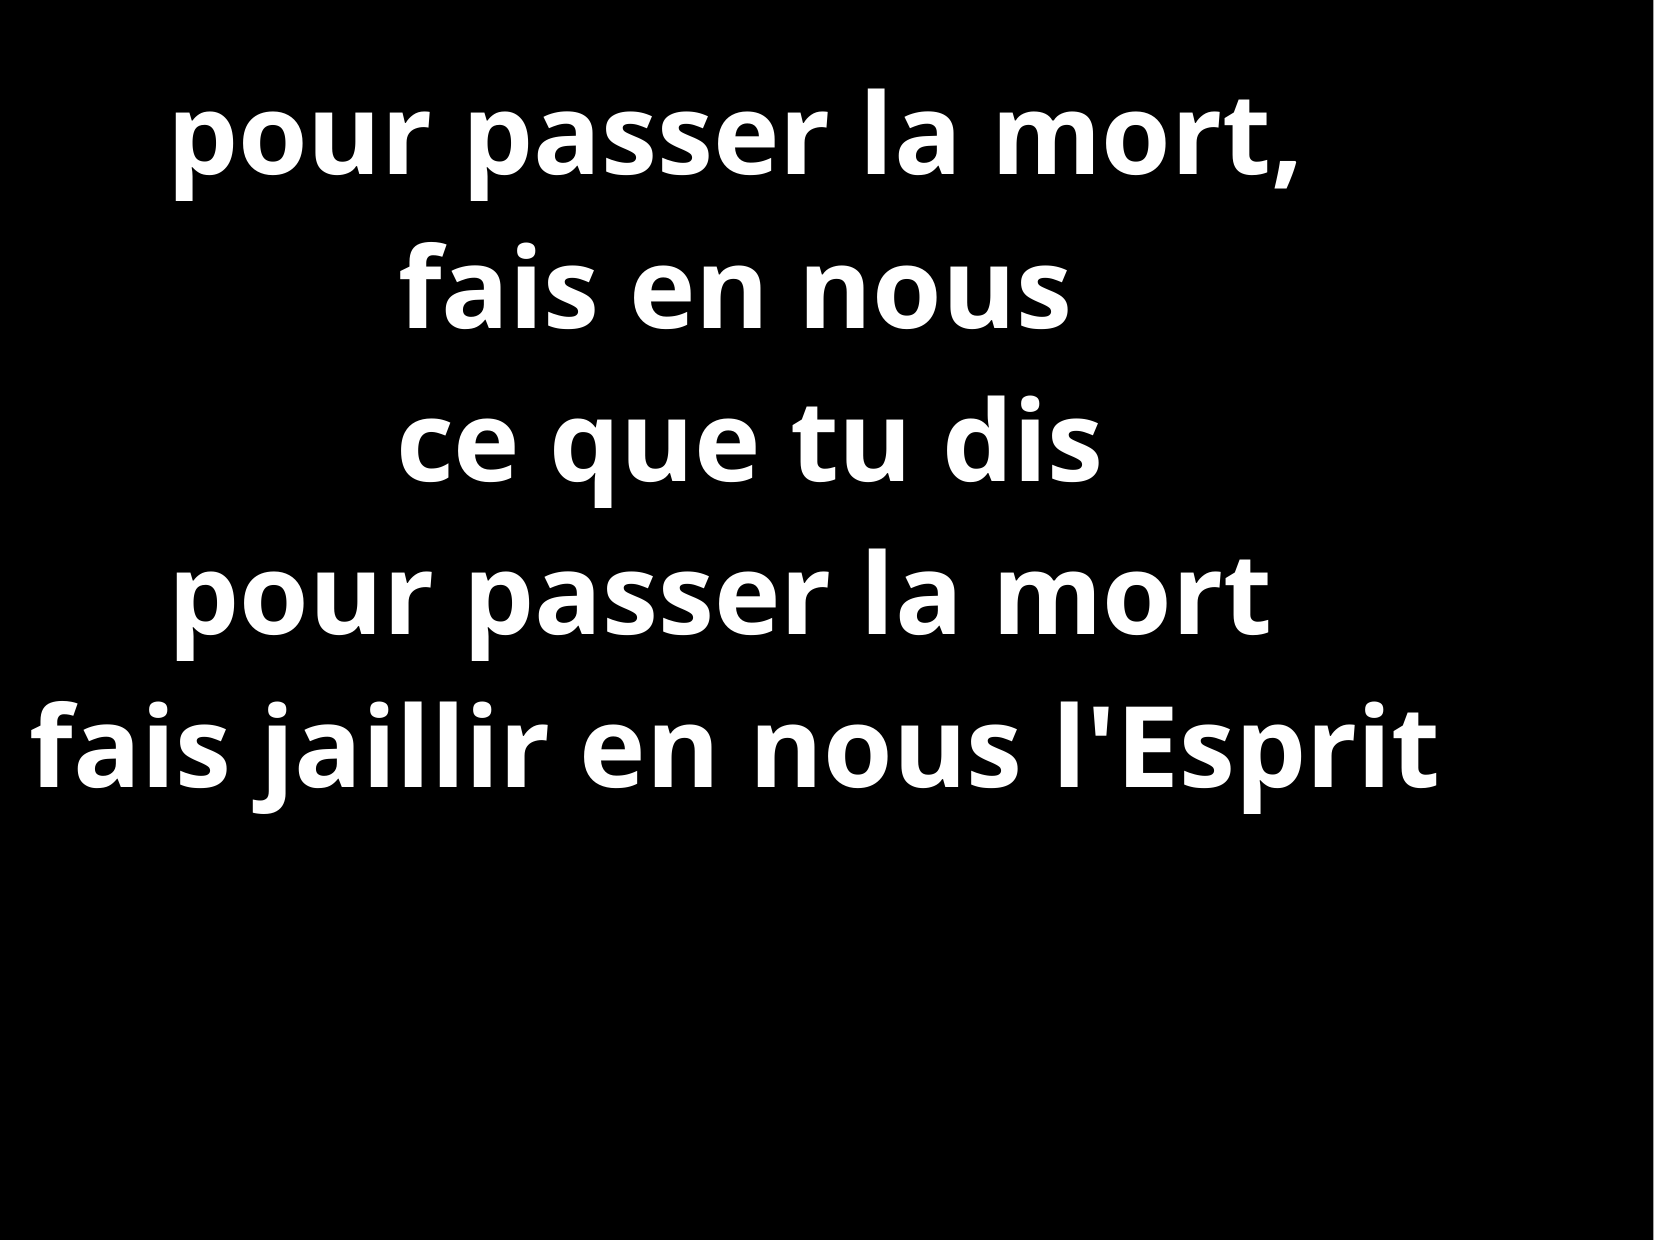

pour passer la mort,
fais en nous
ce que tu dis
pour passer la mort
fais jaillir en nous l'Esprit